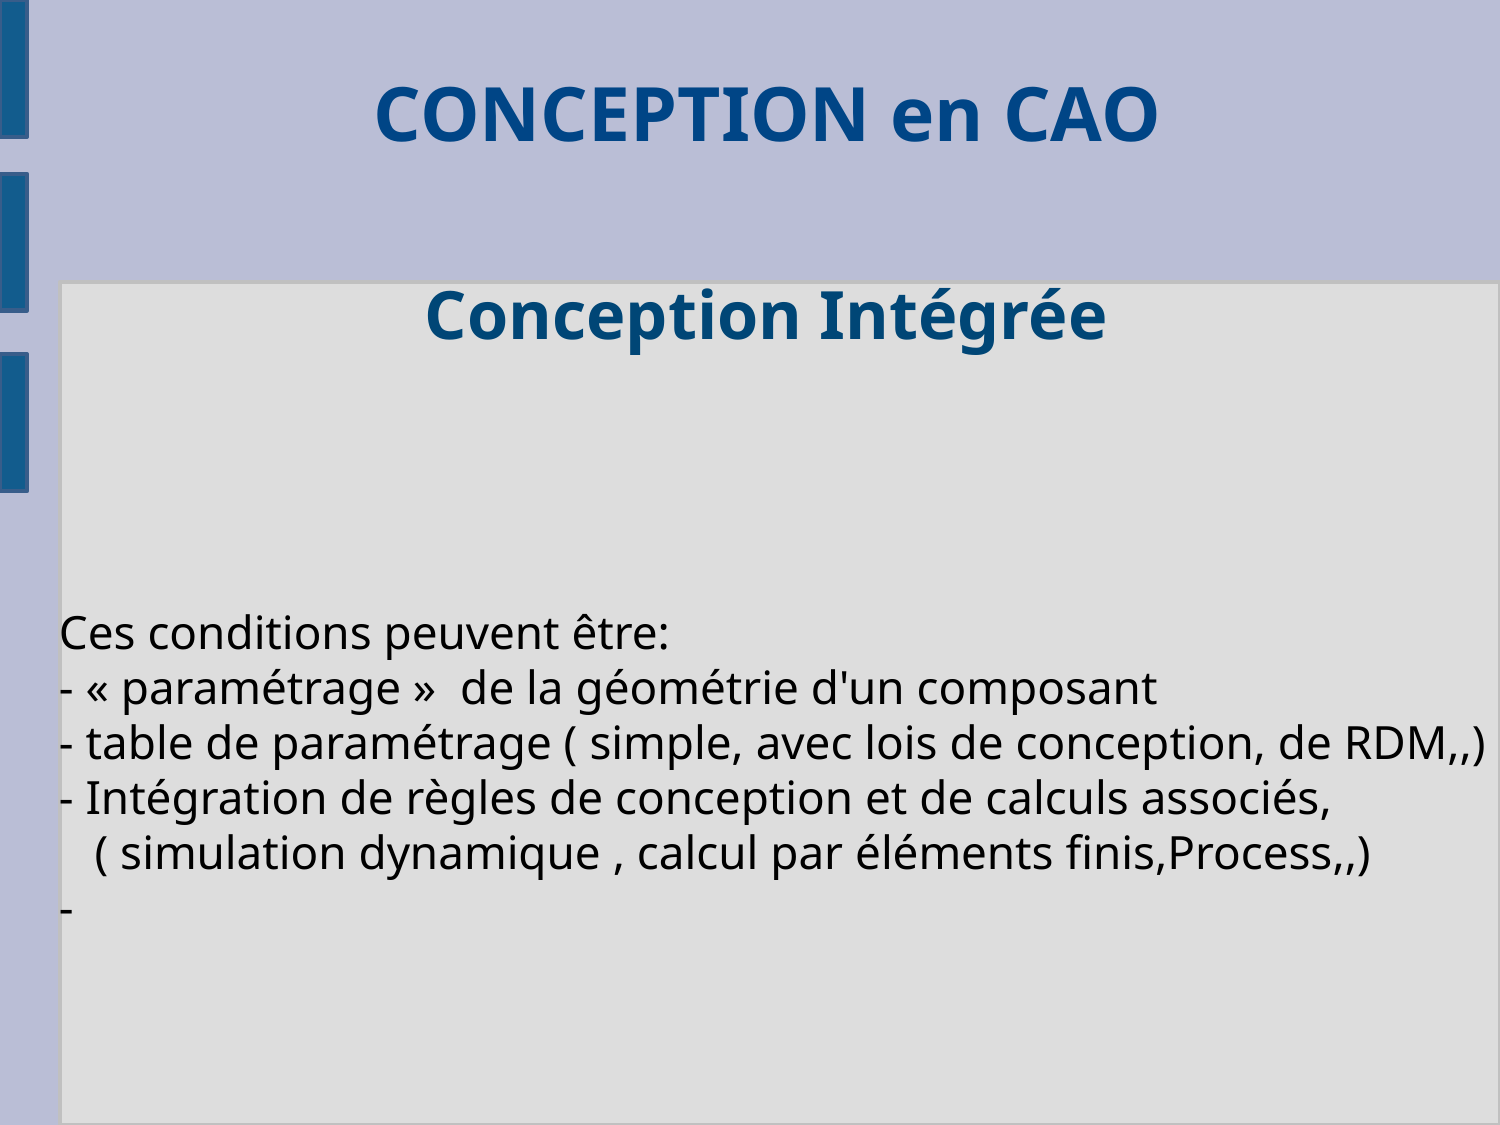

CONCEPTION en CAO
Conception Intégrée
Ces conditions peuvent être:
- « paramétrage » de la géométrie d'un composant
- table de paramétrage ( simple, avec lois de conception, de RDM,,)
- Intégration de règles de conception et de calculs associés, ( simulation dynamique , calcul par éléments finis,Process,,)
-